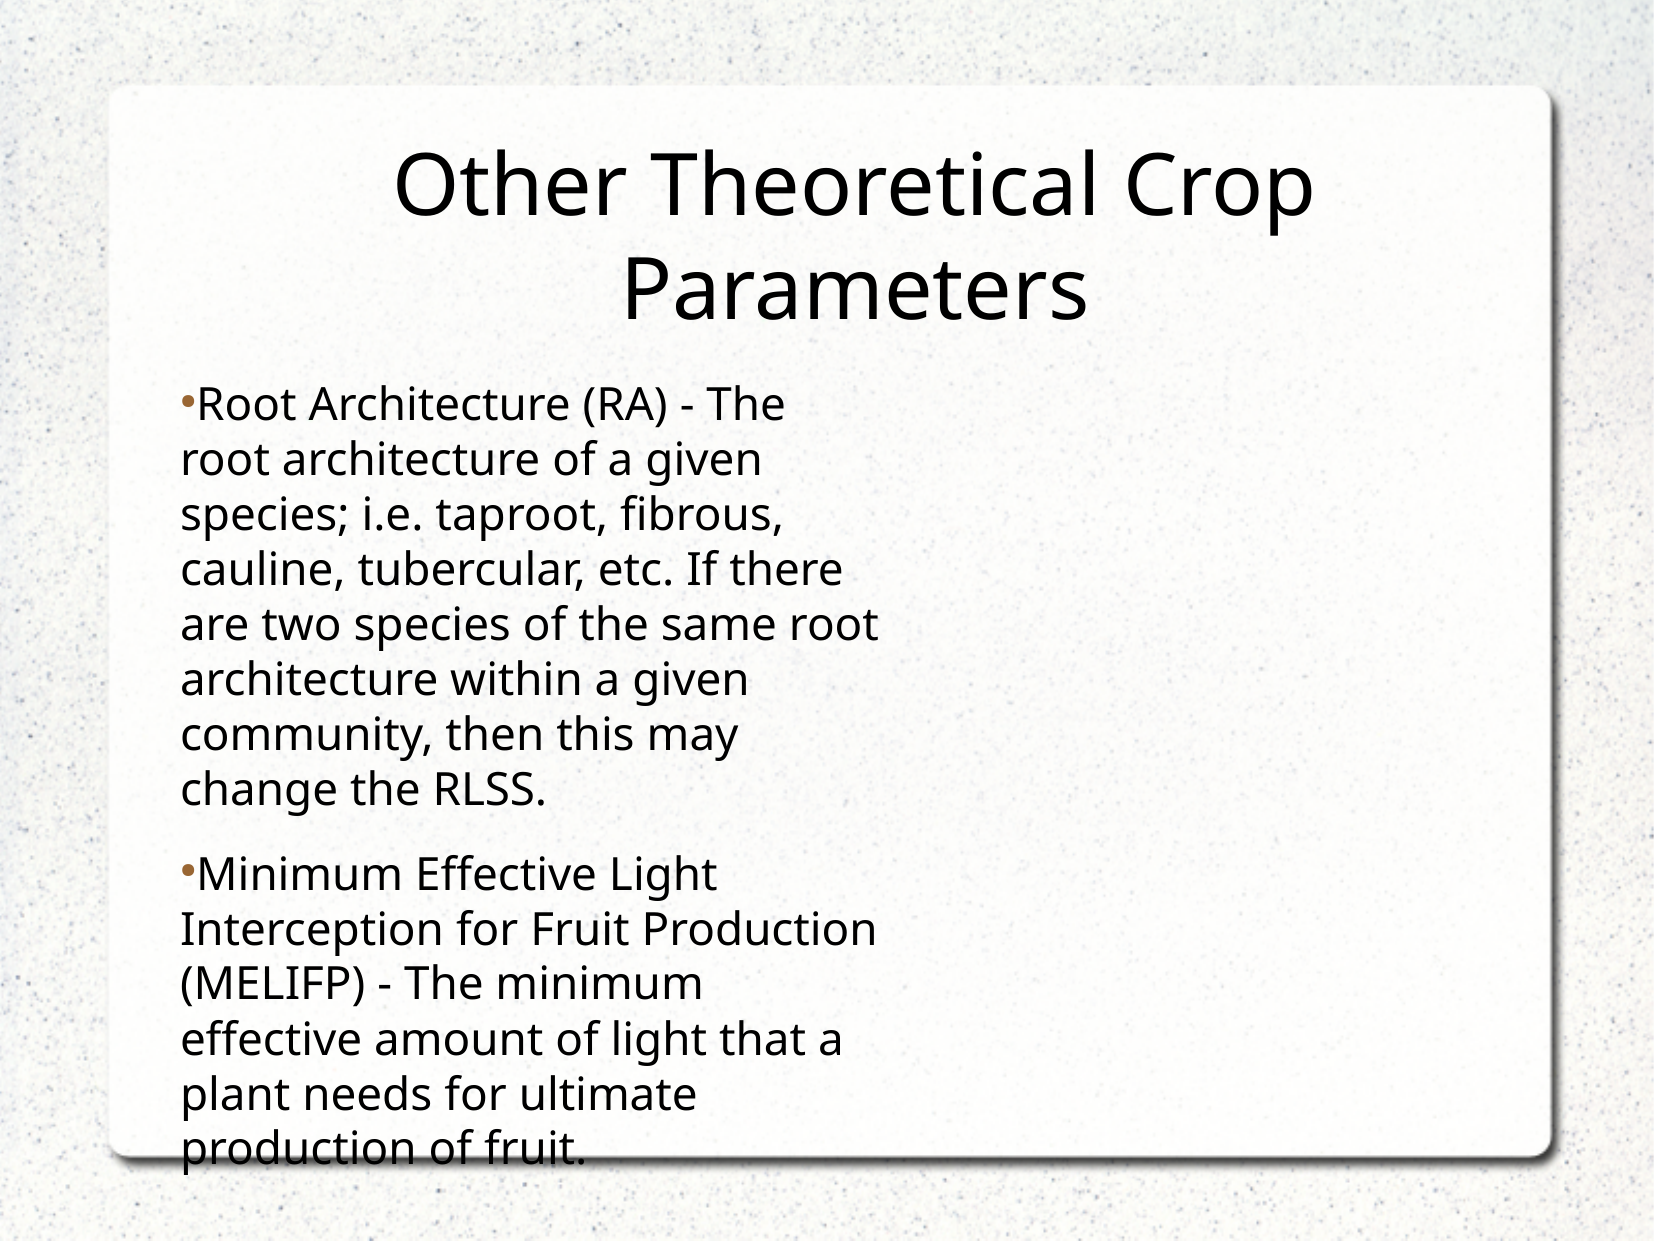

Other Theoretical Crop Parameters
Root Architecture (RA) - The root architecture of a given species; i.e. taproot, fibrous, cauline, tubercular, etc. If there are two species of the same root architecture within a given community, then this may change the RLSS.
Minimum Effective Light Interception for Fruit Production (MELIFP) - The minimum effective amount of light that a plant needs for ultimate production of fruit.